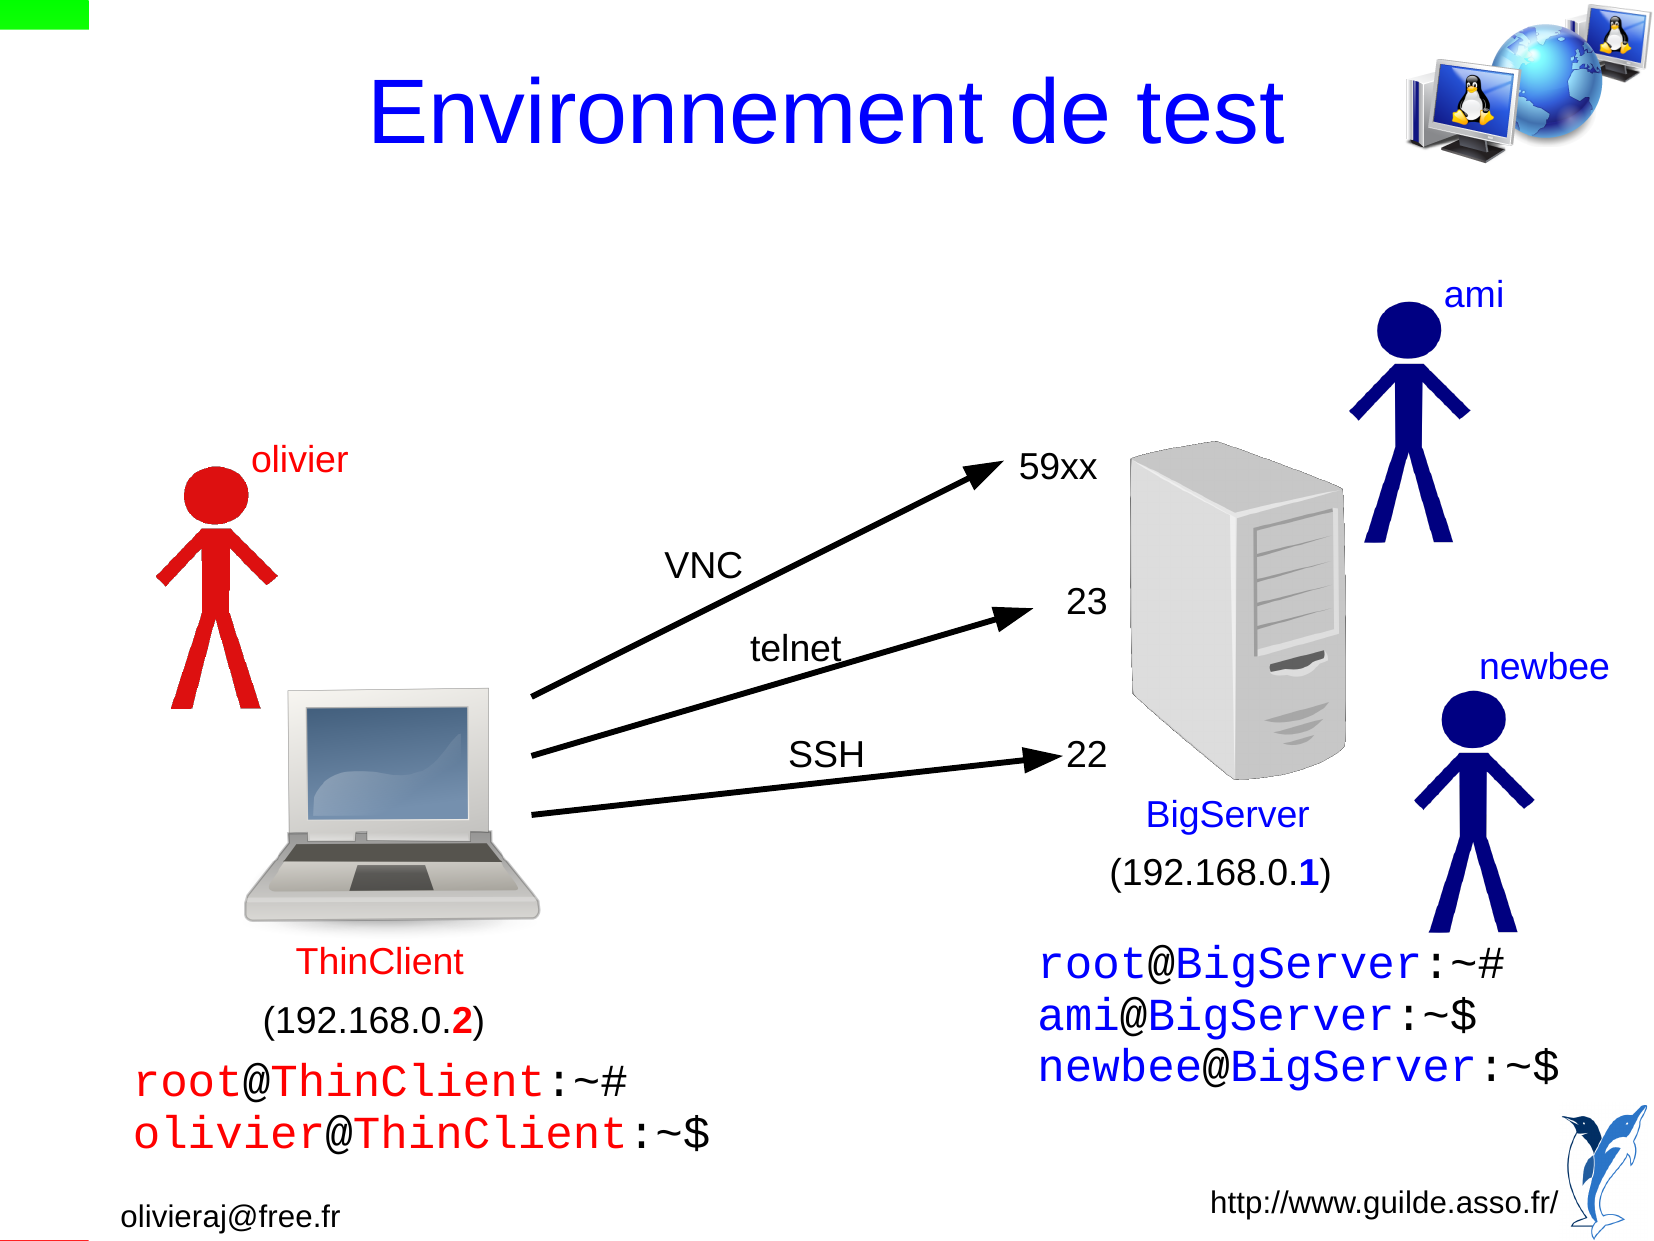

# Environnement de test
ami
olivier
59xx
VNC
23
telnet
newbee
SSH
22
BigServer
(192.168.0.1)
ThinClient
root@BigServer:~#
ami@BigServer:~$
newbee@BigServer:~$
(192.168.0.2)
root@ThinClient:~#
olivier@ThinClient:~$